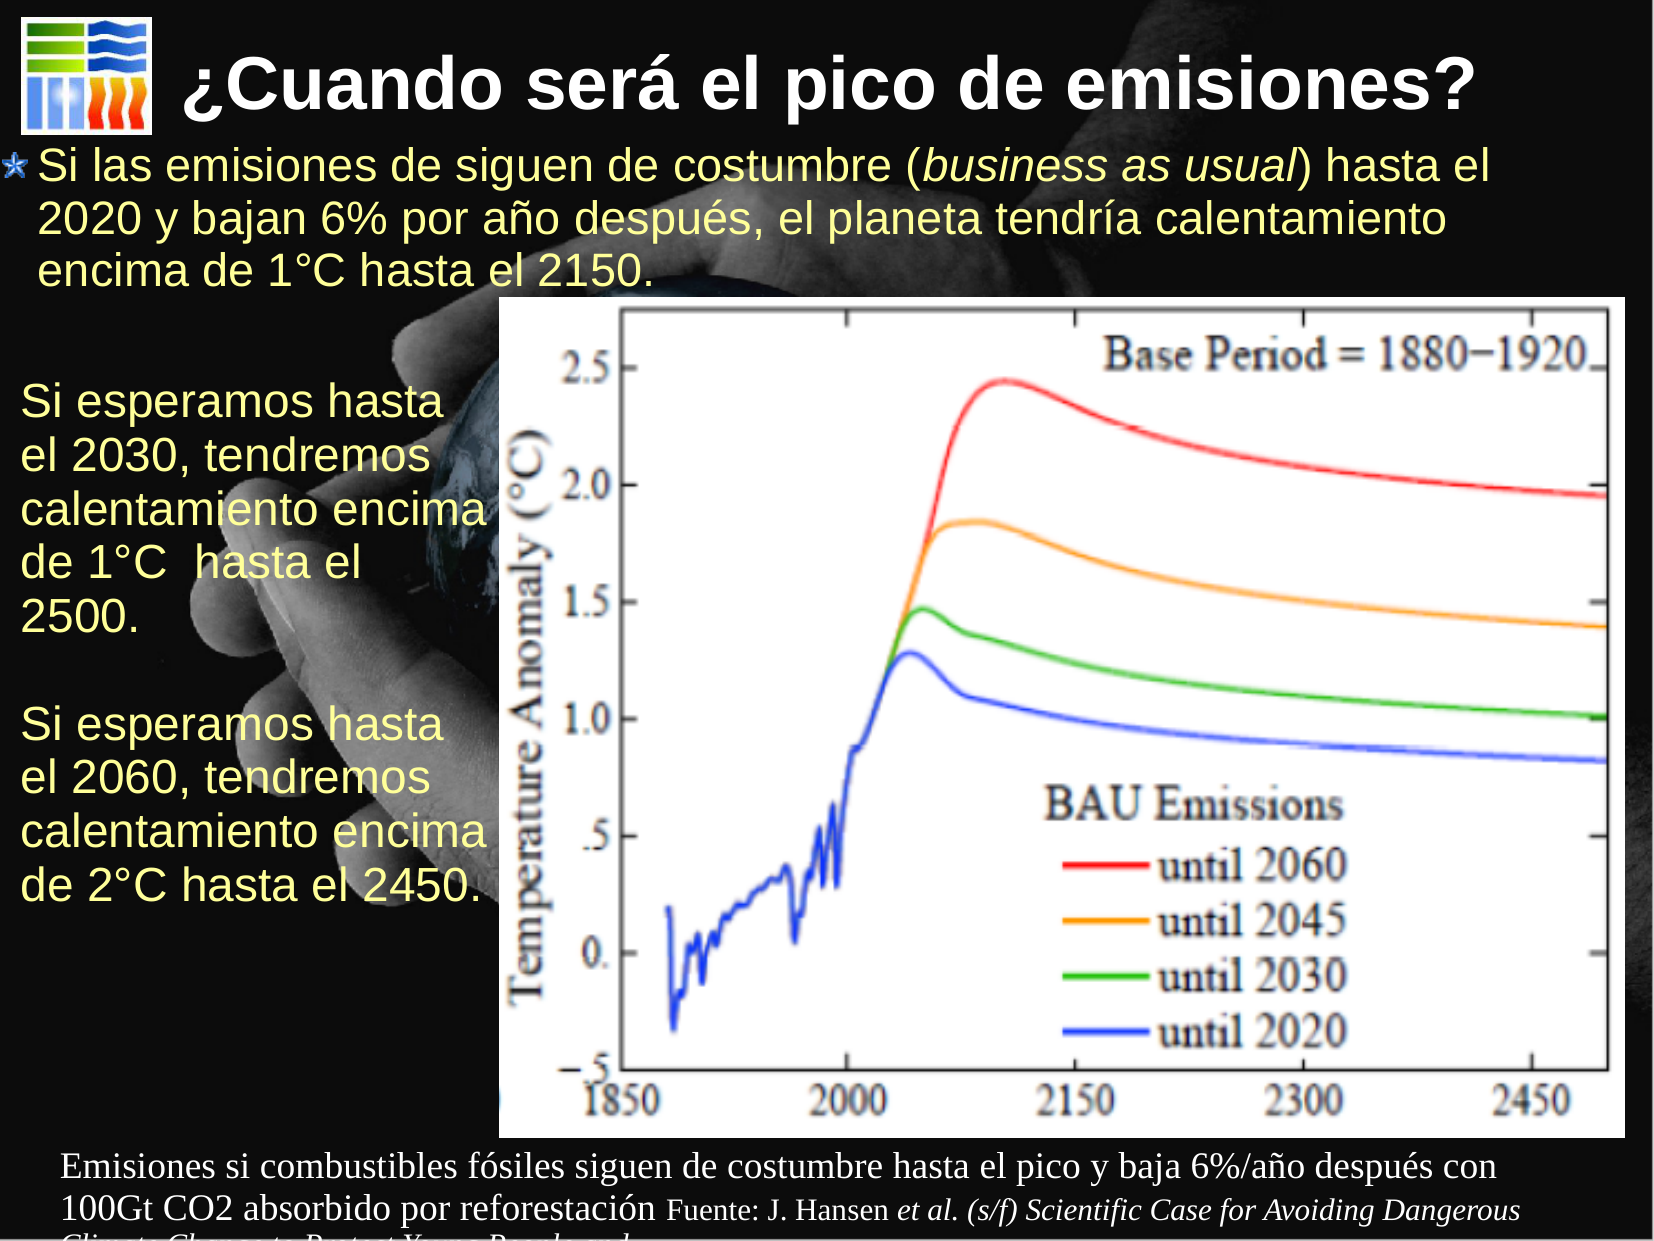

¿Cuando será el pico de emisiones?
Si las emisiones de siguen de costumbre (business as usual) hasta el 2020 y bajan 6% por año después, el planeta tendría calentamiento encima de 1°C hasta el 2150.
Si esperamos hasta el 2030, tendremos calentamiento encima de 1°C hasta el 2500.
Si esperamos hasta el 2060, tendremos calentamiento encima de 2°C hasta el 2450.
Emisiones si combustibles fósiles siguen de costumbre hasta el pico y baja 6%/año después con 100Gt CO2 absorbido por reforestación Fuente: J. Hansen et al. (s/f) Scientific Case for Avoiding Dangerous Climate Change to Protect Young People and Nature.